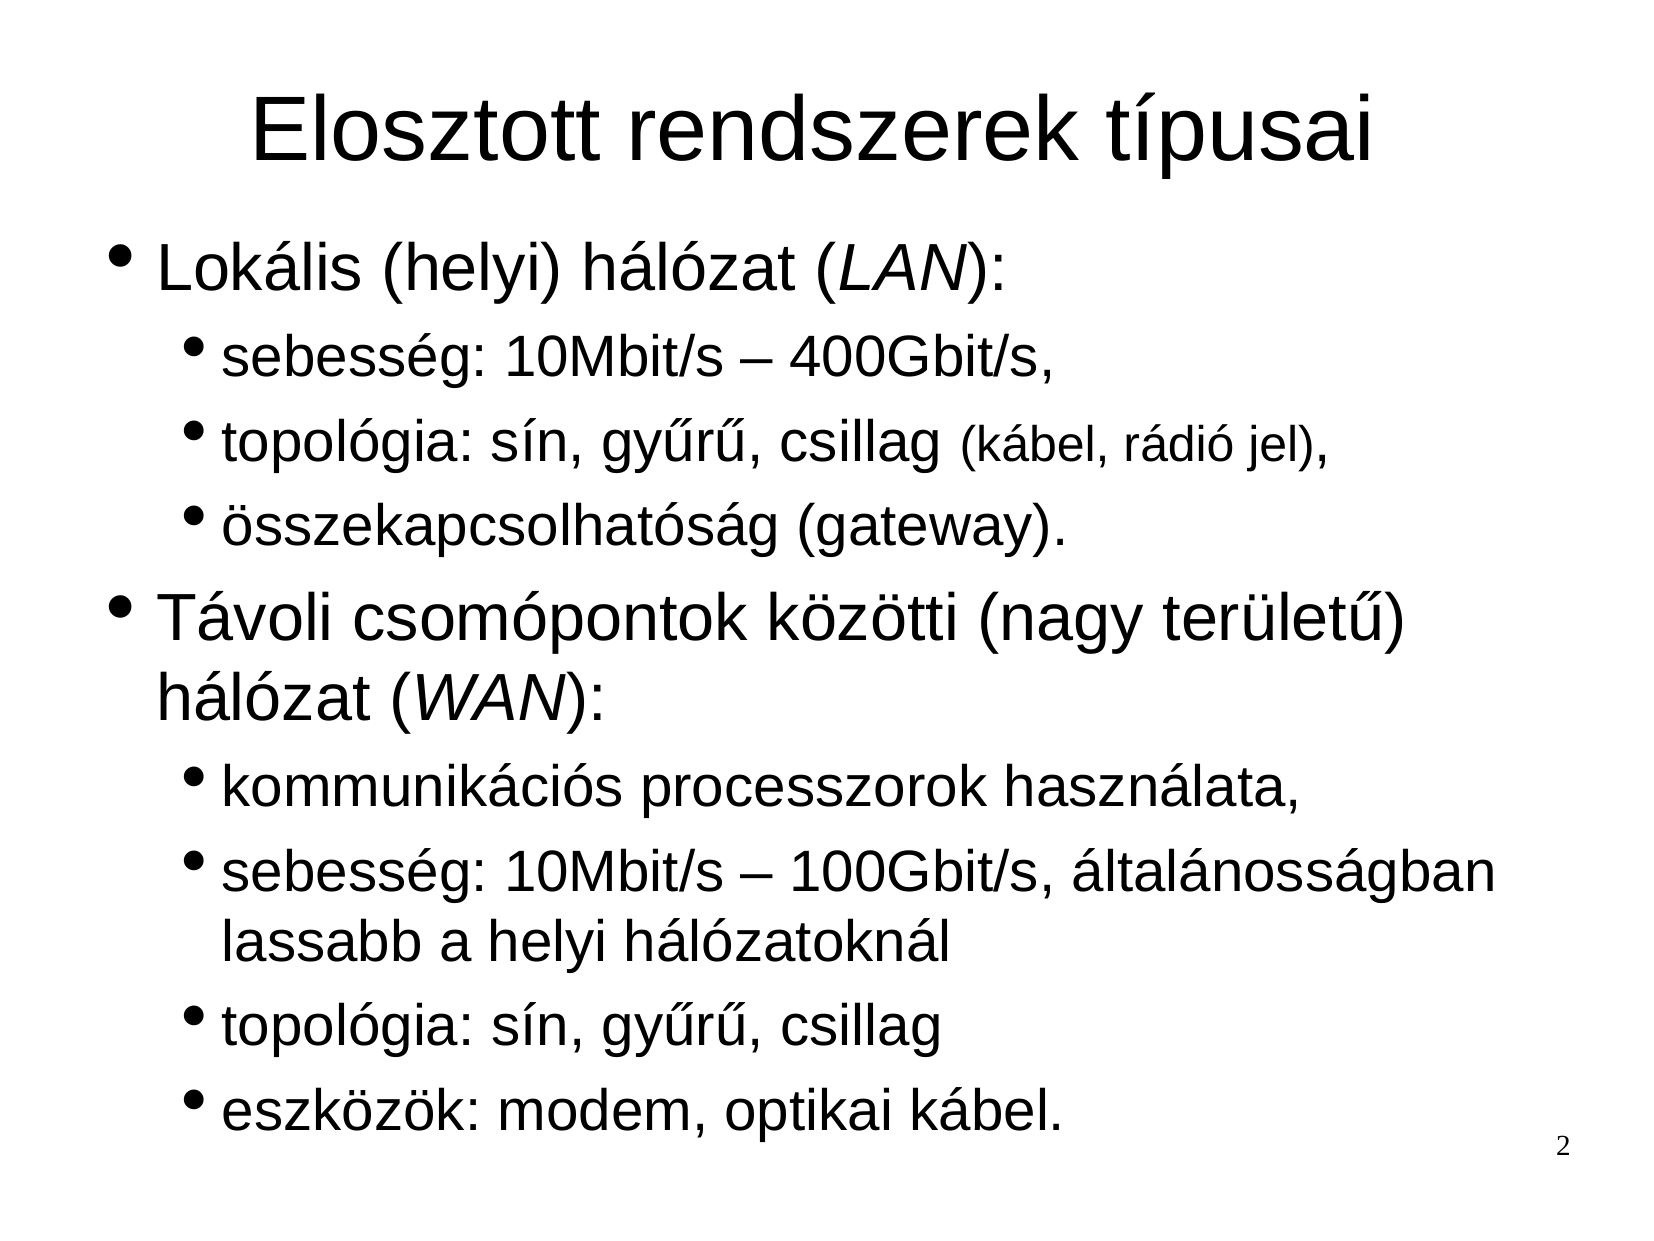

# Elosztott rendszerek típusai
Lokális (helyi) hálózat (LAN):
sebesség: 10Mbit/s – 400Gbit/s,
topológia: sín, gyűrű, csillag (kábel, rádió jel),
összekapcsolhatóság (gateway).
Távoli csomópontok közötti (nagy területű) hálózat (WAN):
kommunikációs processzorok használata,
sebesség: 10Mbit/s – 100Gbit/s, általánosságban lassabb a helyi hálózatoknál
topológia: sín, gyűrű, csillag
eszközök: modem, optikai kábel.
2